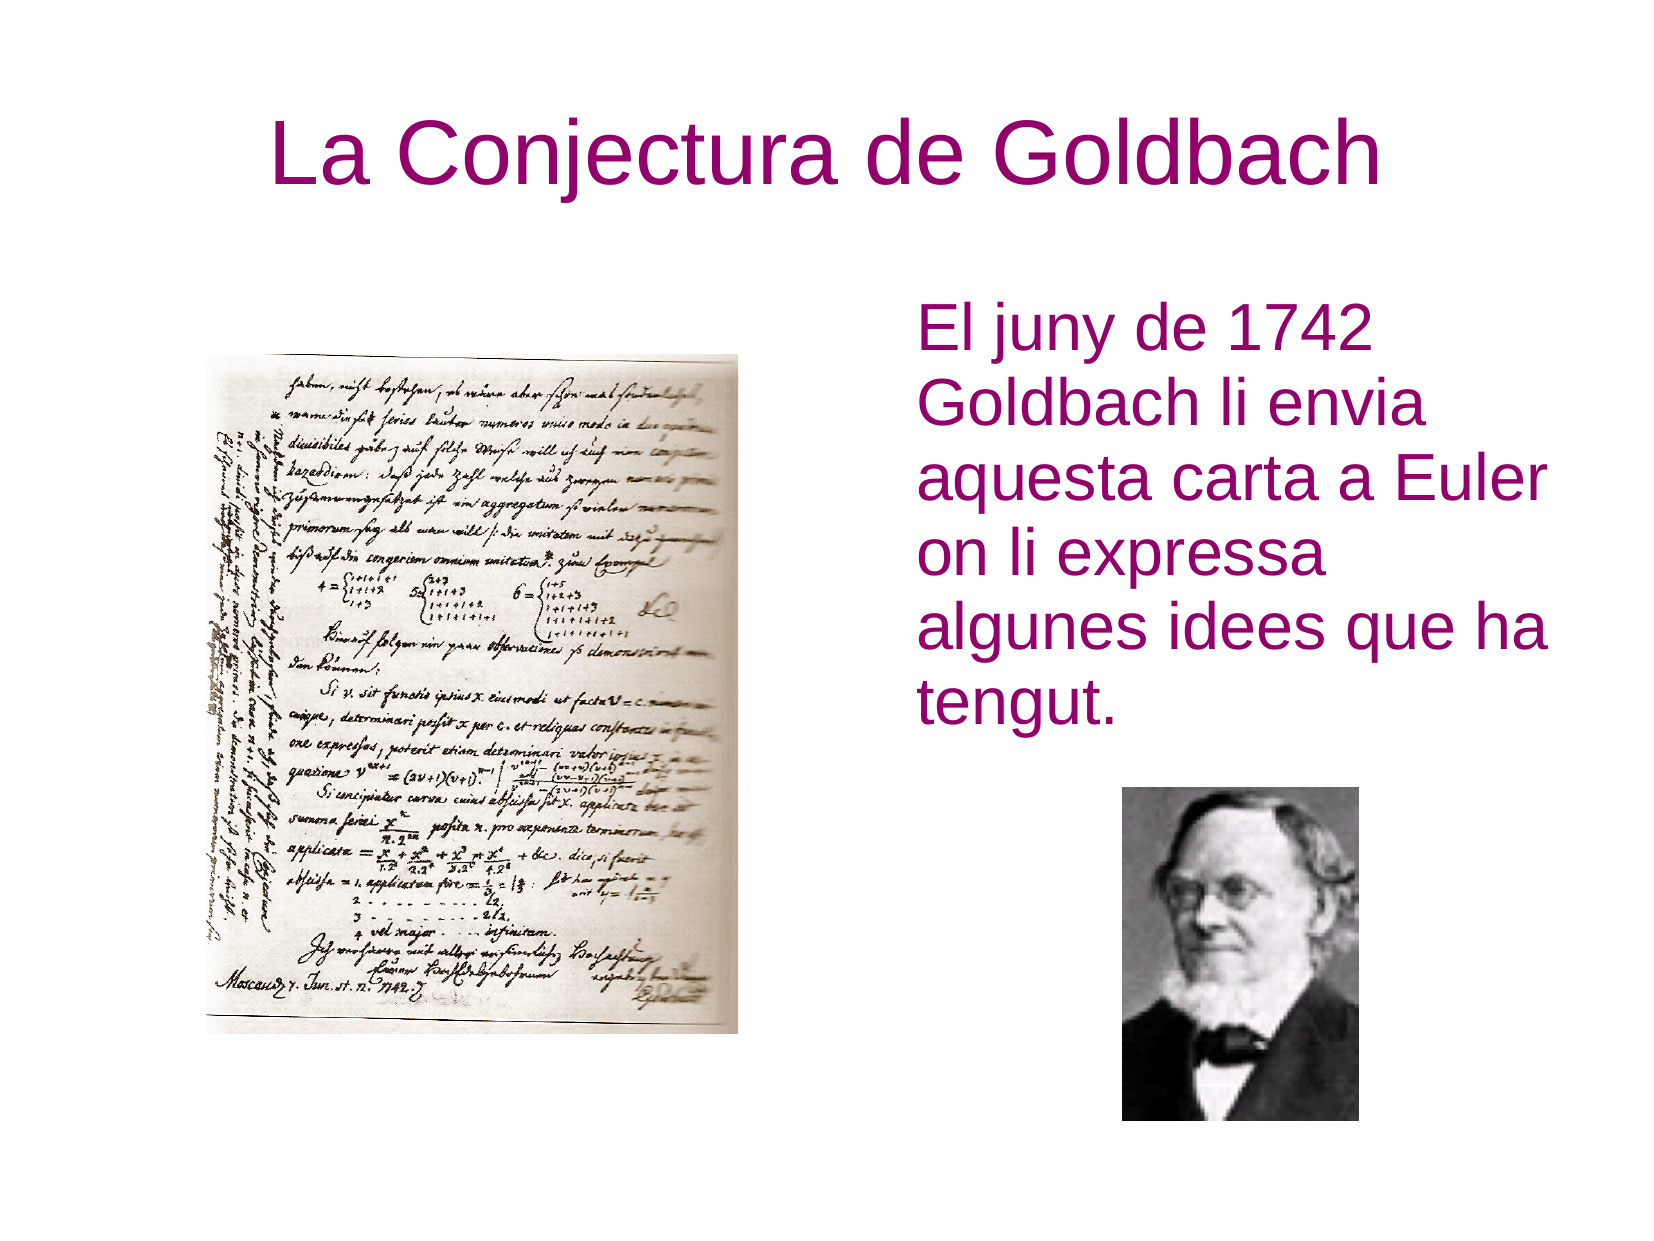

# La Conjectura de Goldbach
El juny de 1742 Goldbach li envia aquesta carta a Euler on li expressa algunes idees que ha tengut.